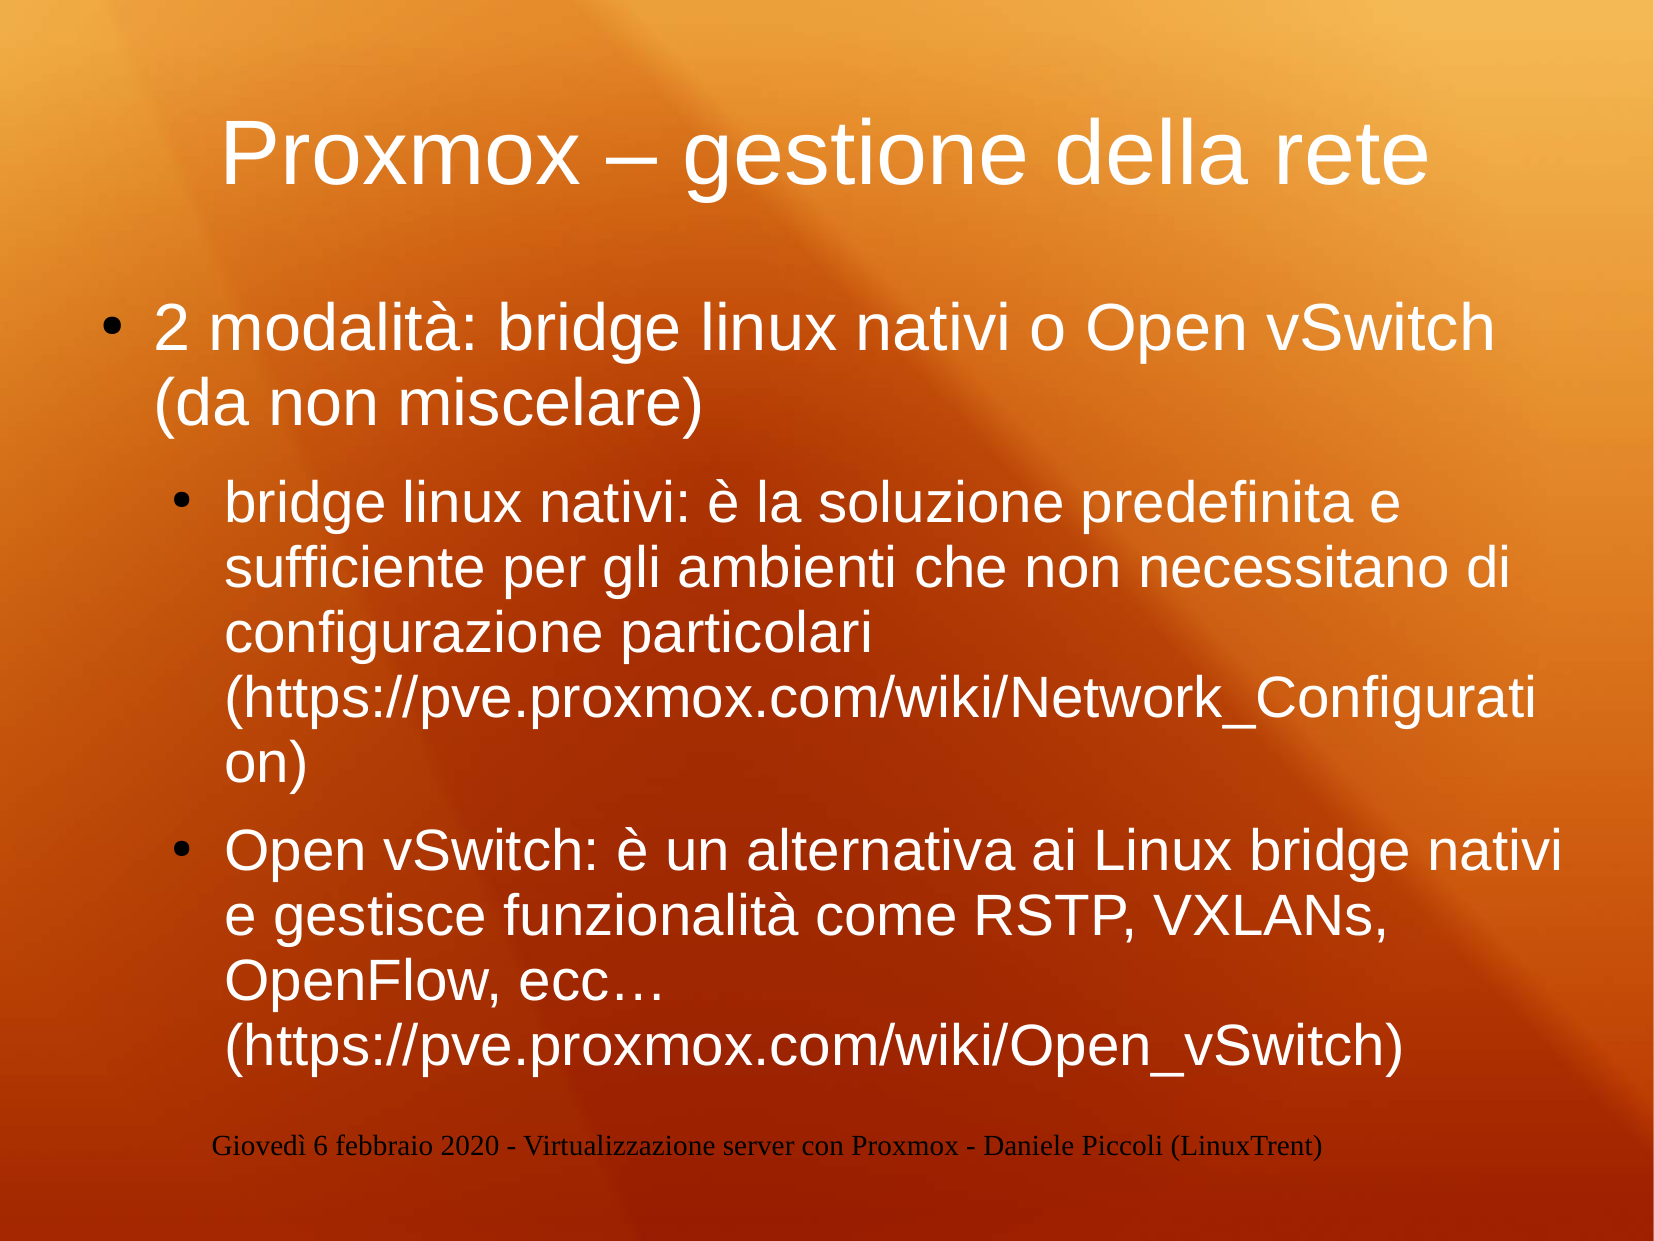

# Proxmox – gestione della rete
2 modalità: bridge linux nativi o Open vSwitch (da non miscelare)
bridge linux nativi: è la soluzione predefinita e sufficiente per gli ambienti che non necessitano di configurazione particolari (https://pve.proxmox.com/wiki/Network_Configuration)
Open vSwitch: è un alternativa ai Linux bridge nativi e gestisce funzionalità come RSTP, VXLANs, OpenFlow, ecc… (https://pve.proxmox.com/wiki/Open_vSwitch)
Giovedì 6 febbraio 2020 - Virtualizzazione server con Proxmox - Daniele Piccoli (LinuxTrent)